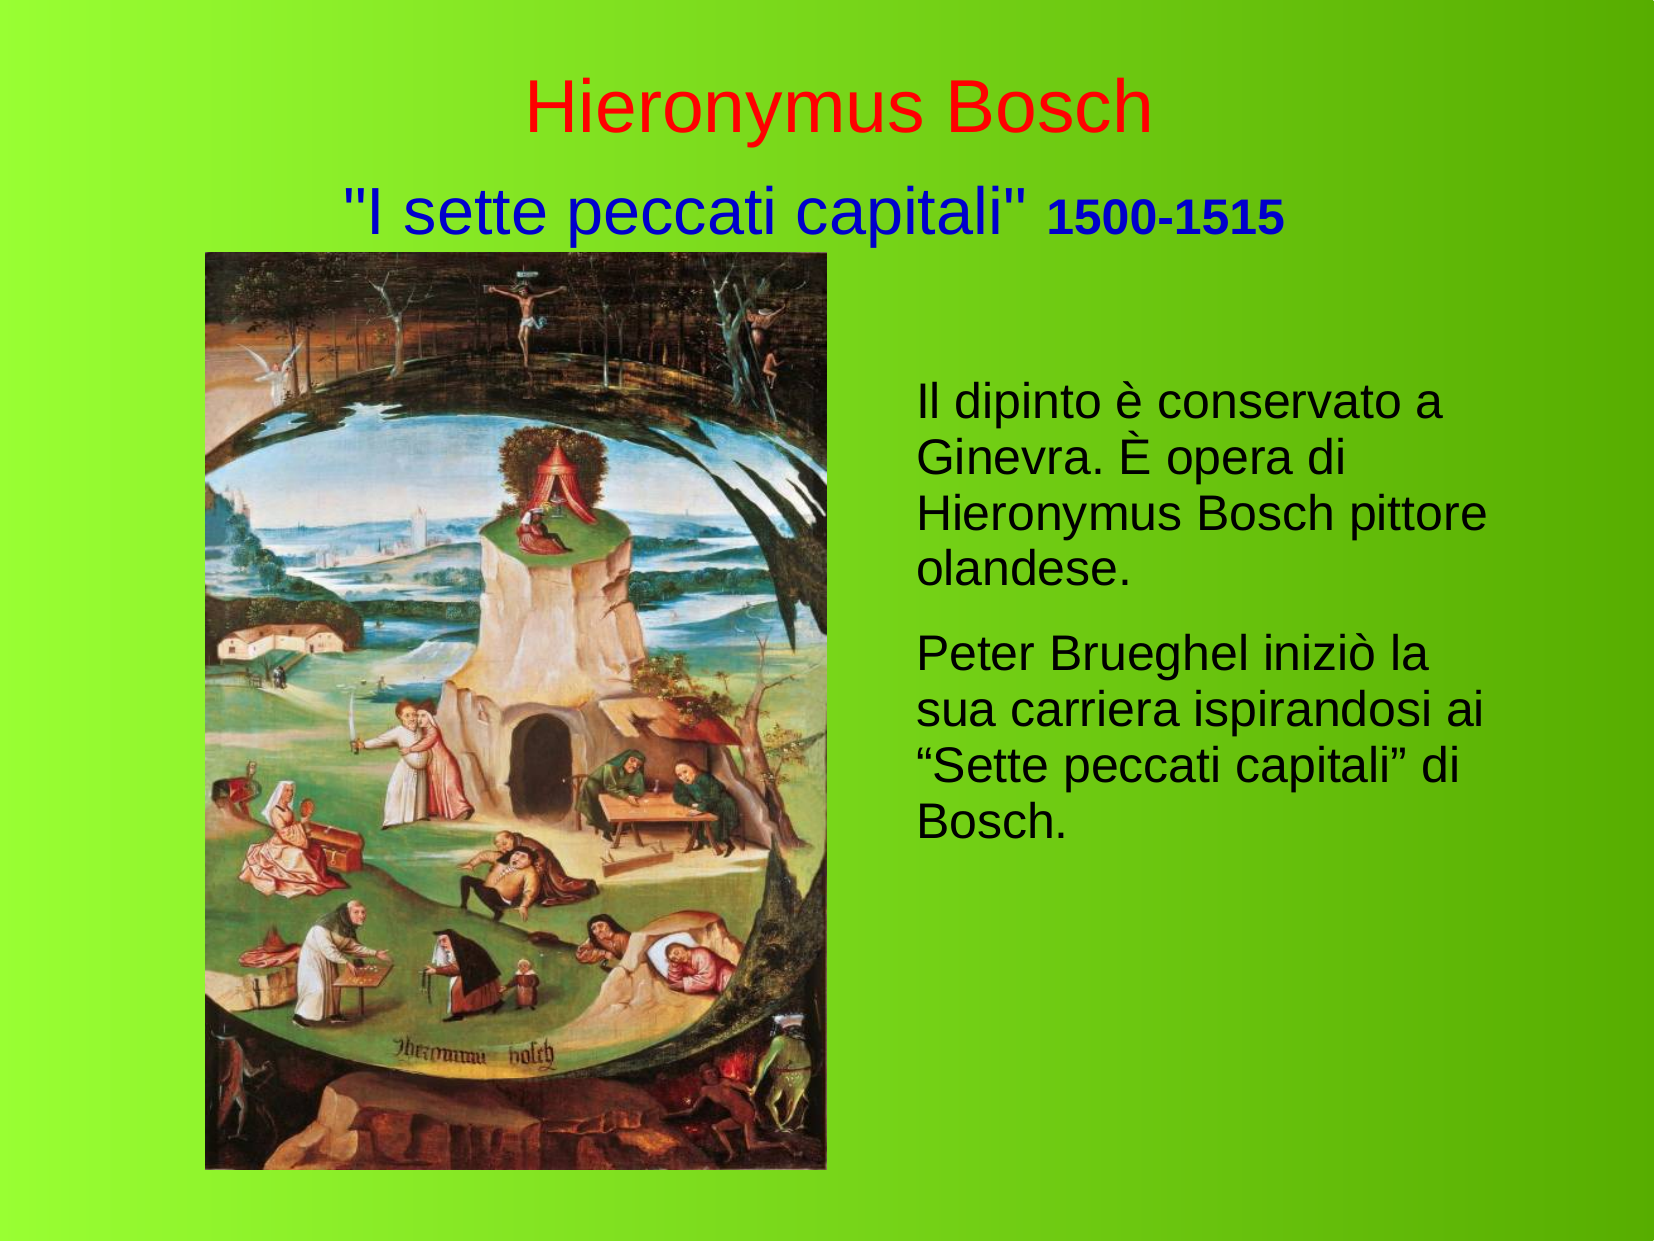

# Hieronymus Bosch "I sette peccati capitali" 1500-1515
Il dipinto è conservato a Ginevra. È opera di Hieronymus Bosch pittore olandese.
Peter Brueghel iniziò la sua carriera ispirandosi ai “Sette peccati capitali” di Bosch.